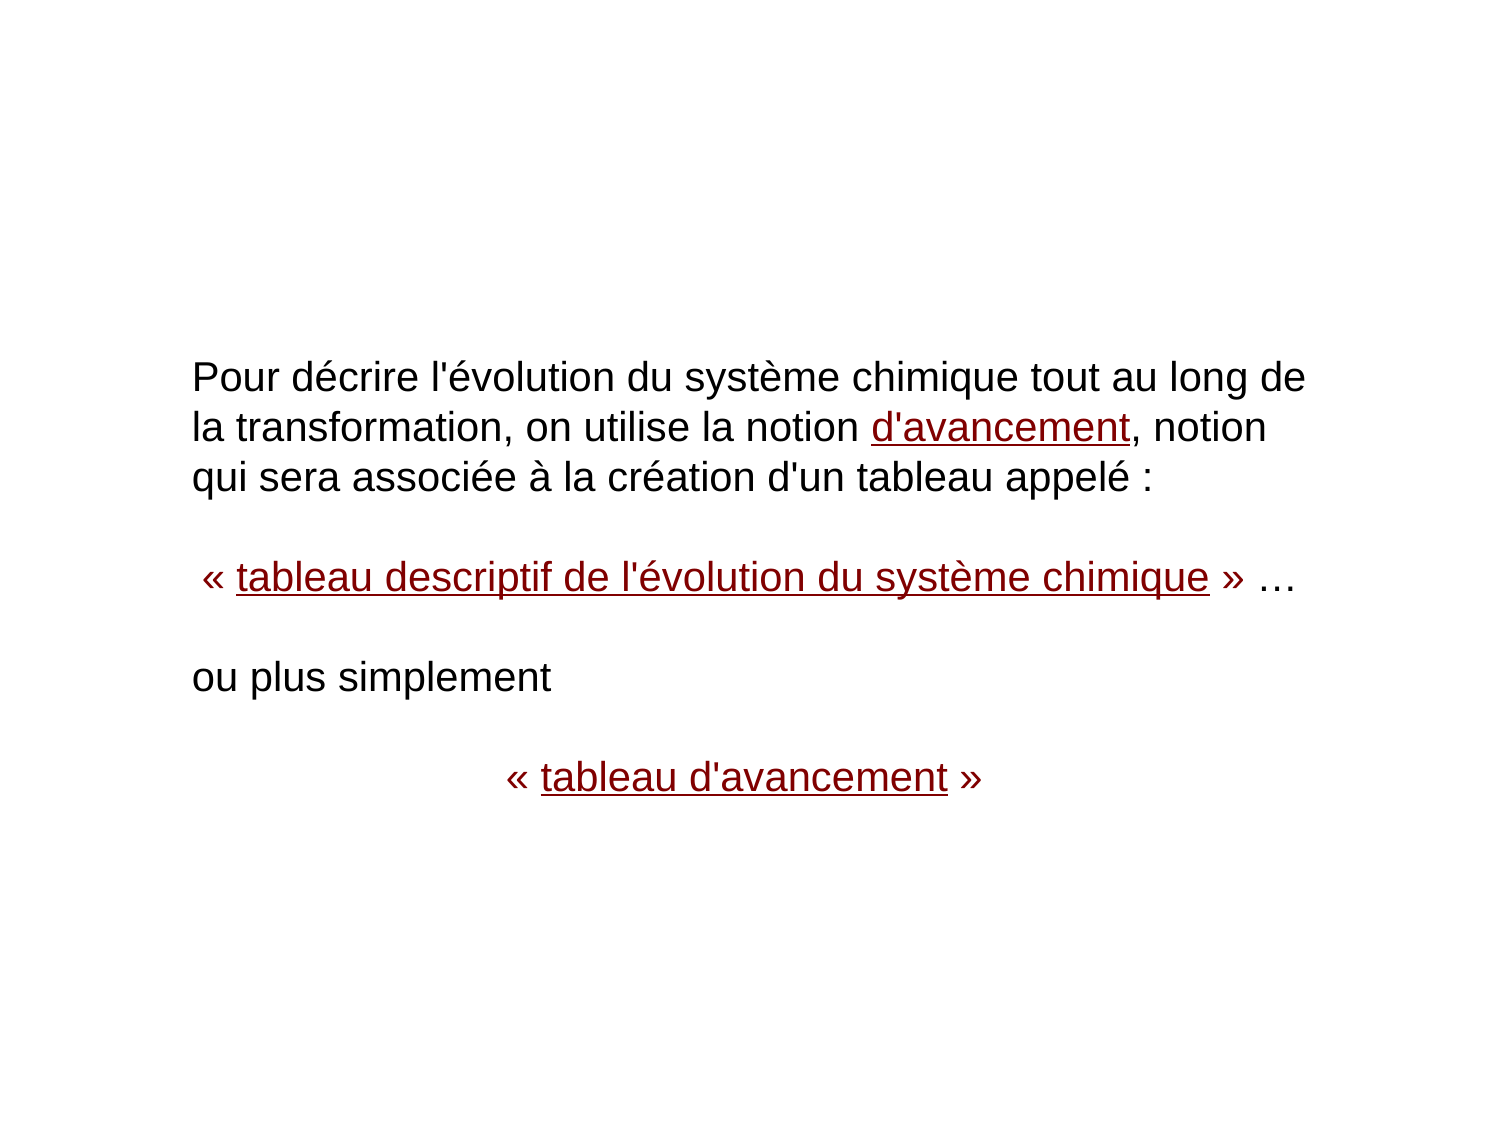

Pour décrire l'évolution du système chimique tout au long de la transformation, on utilise la notion d'avancement, notion qui sera associée à la création d'un tableau appelé :
« tableau descriptif de l'évolution du système chimique » …
ou plus simplement
« tableau d'avancement »